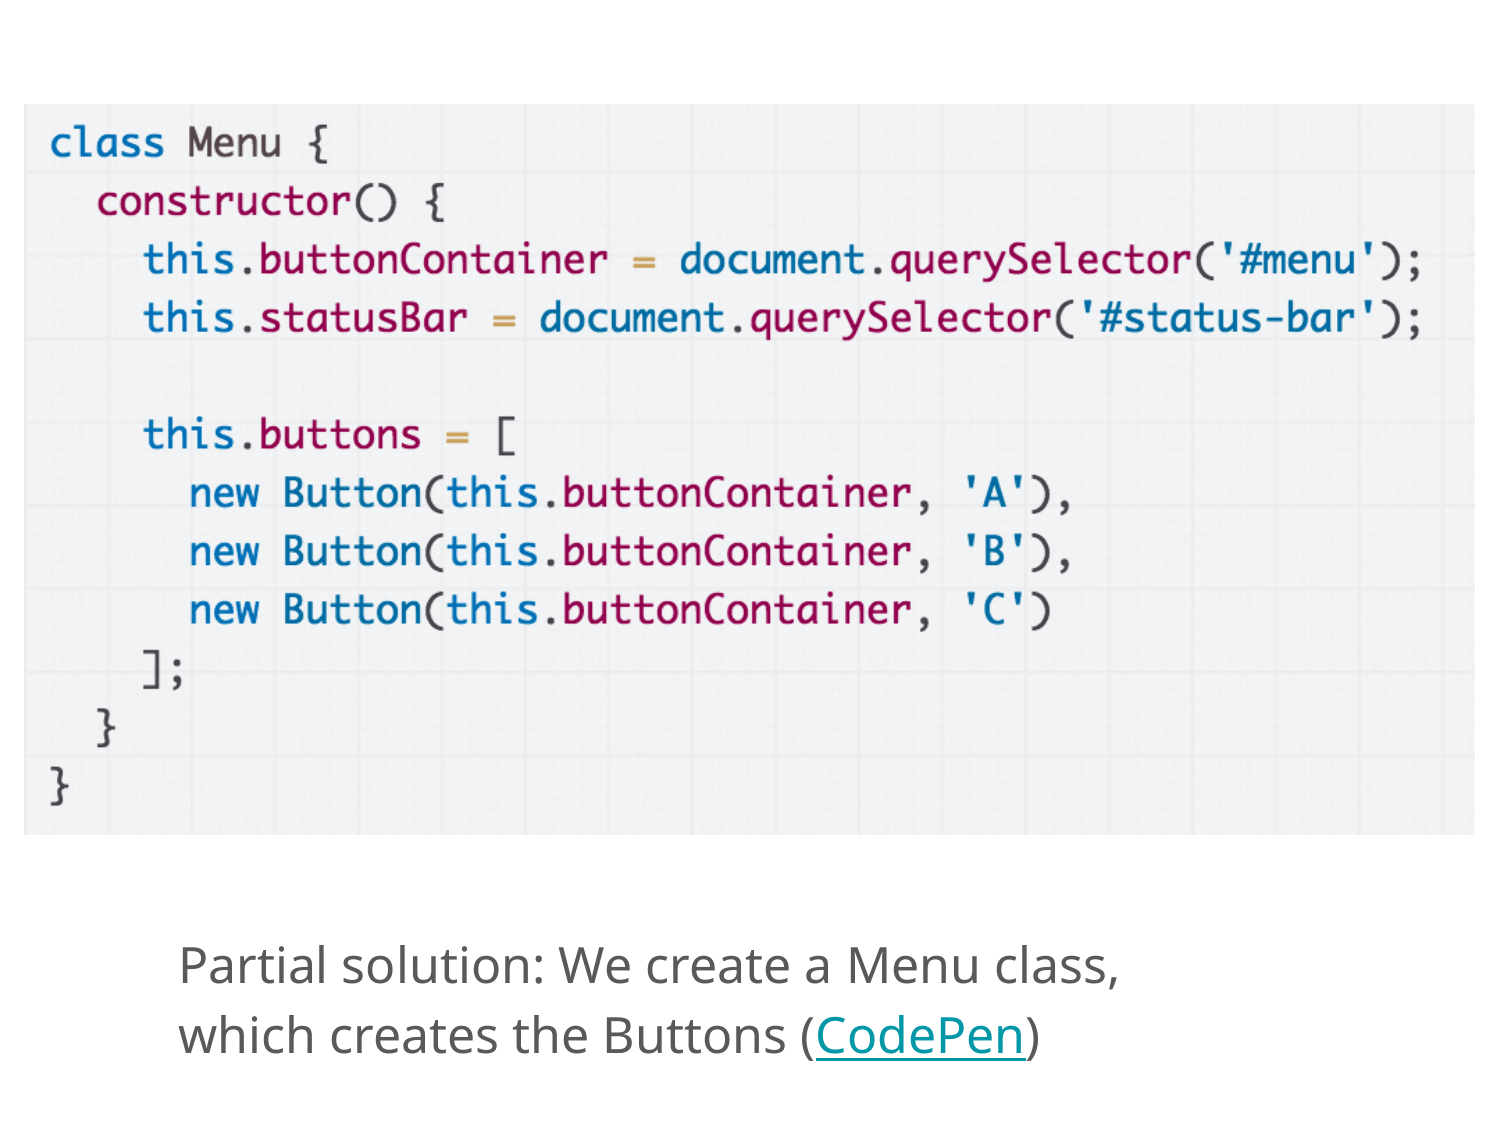

# Partial solution: We create a Menu class, which creates the Buttons (CodePen)